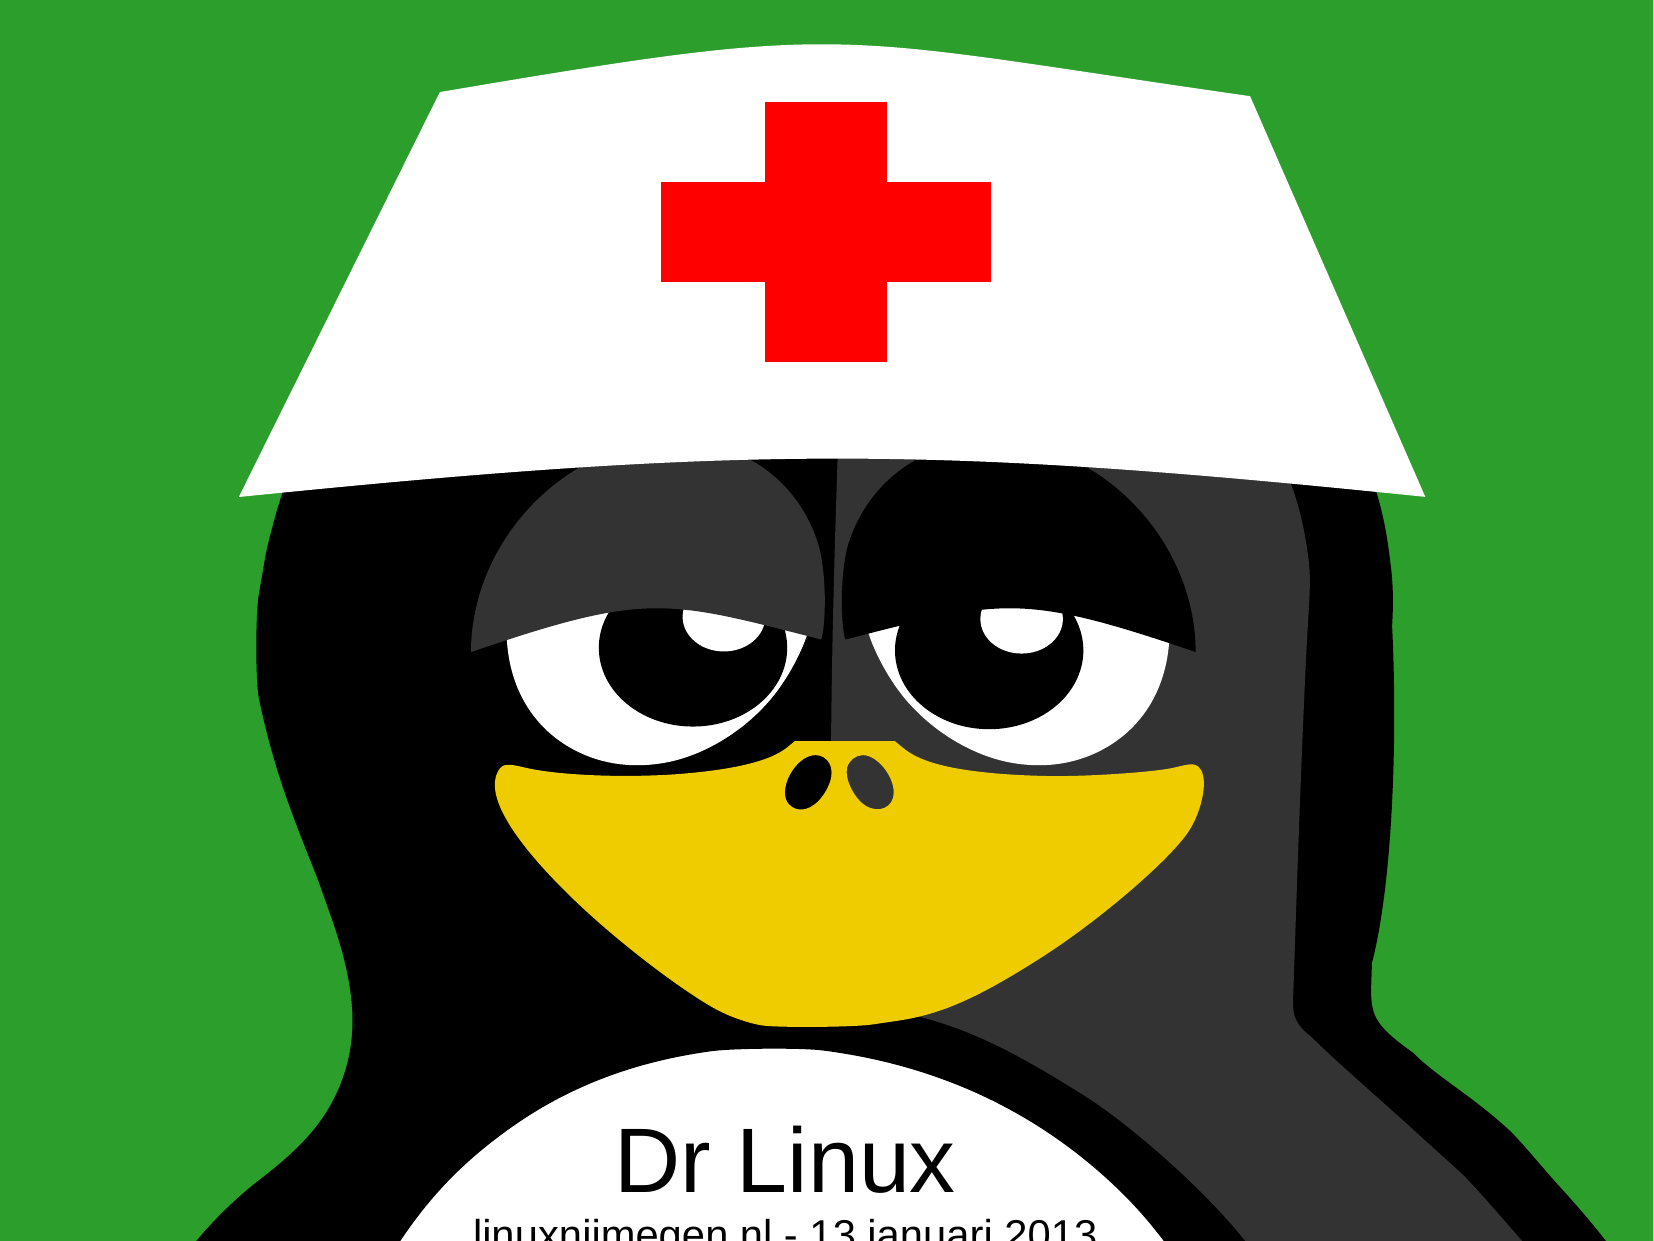

# Dr Linux linuxnijmegen.nl - 13 januari 2013